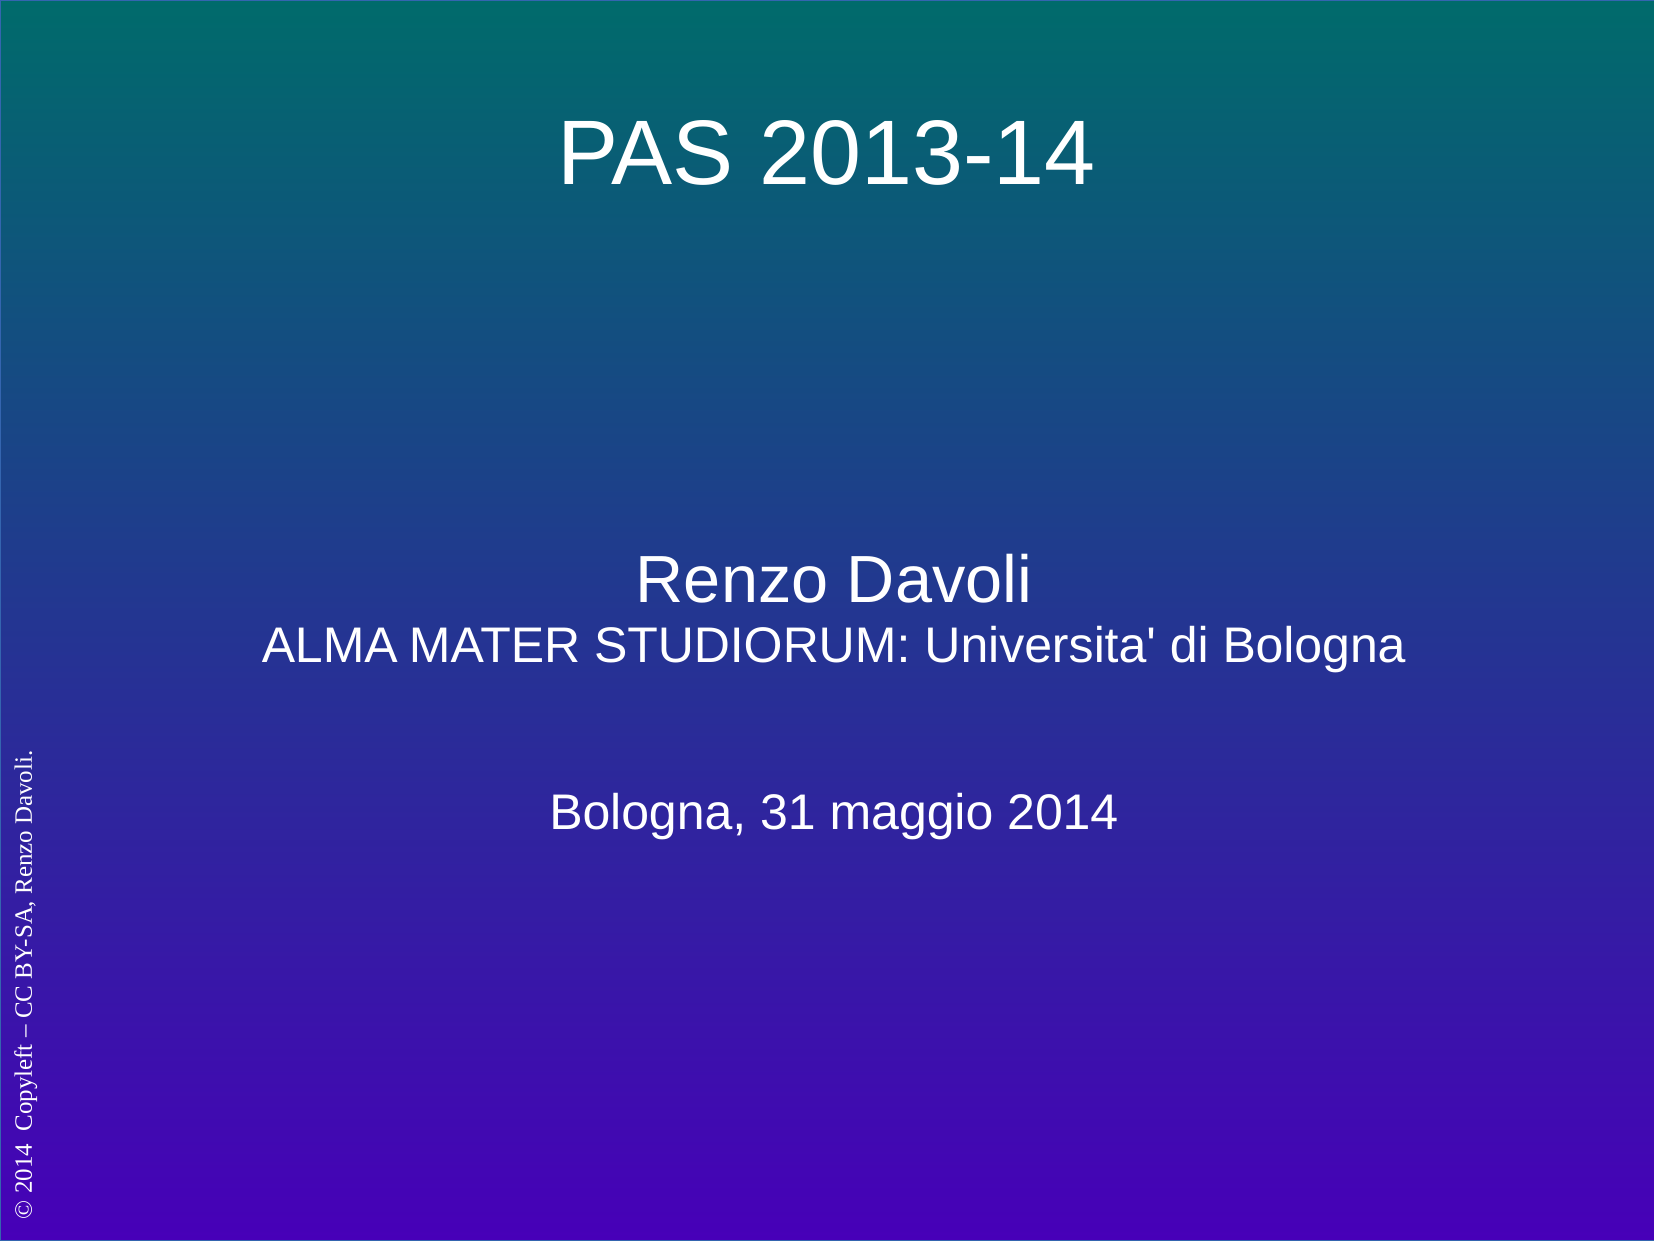

# PAS 2013-14
Renzo Davoli
ALMA MATER STUDIORUM: Universita' di Bologna
Bologna, 31 maggio 2014